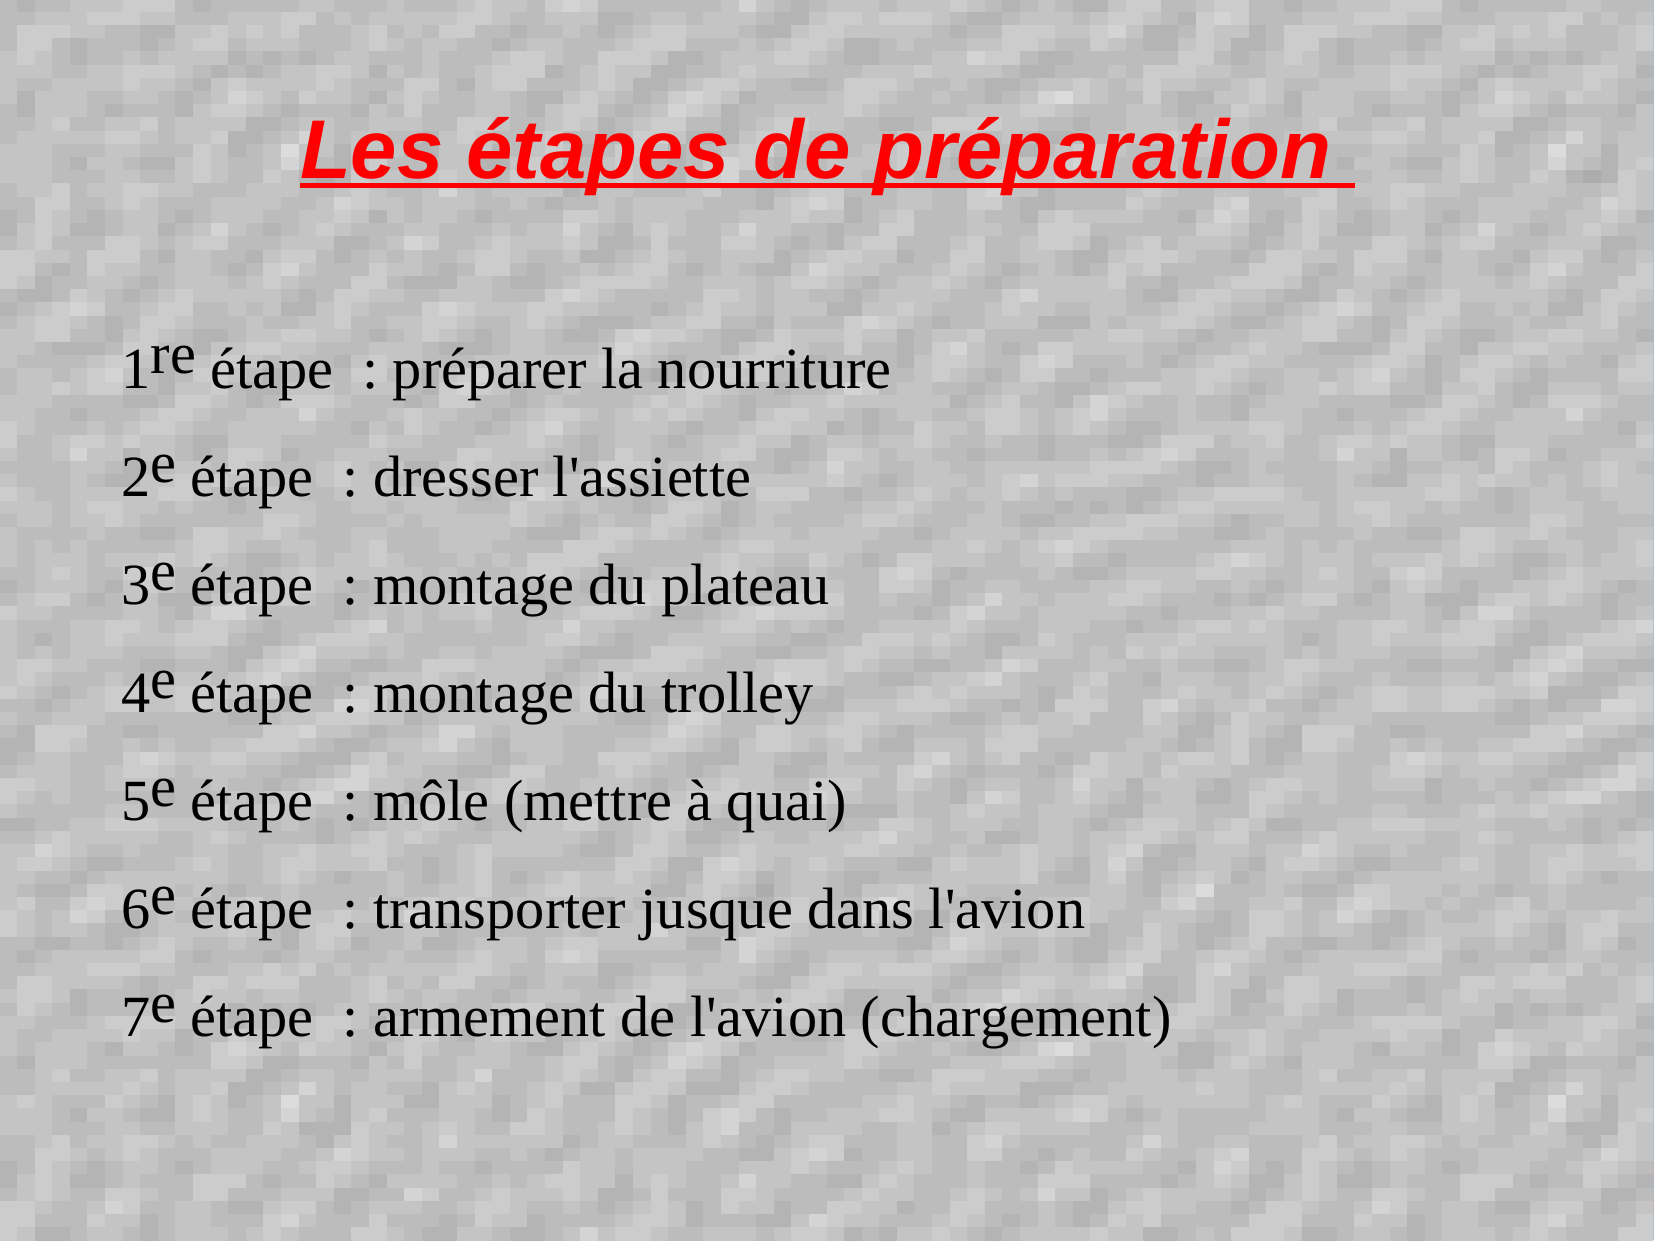

# Les étapes de préparation
1re étape  : préparer la nourriture
2e étape  : dresser l'assiette
3e étape  : montage du plateau
4e étape  : montage du trolley
5e étape  : môle (mettre à quai)
6e étape  : transporter jusque dans l'avion
7e étape  : armement de l'avion (chargement)